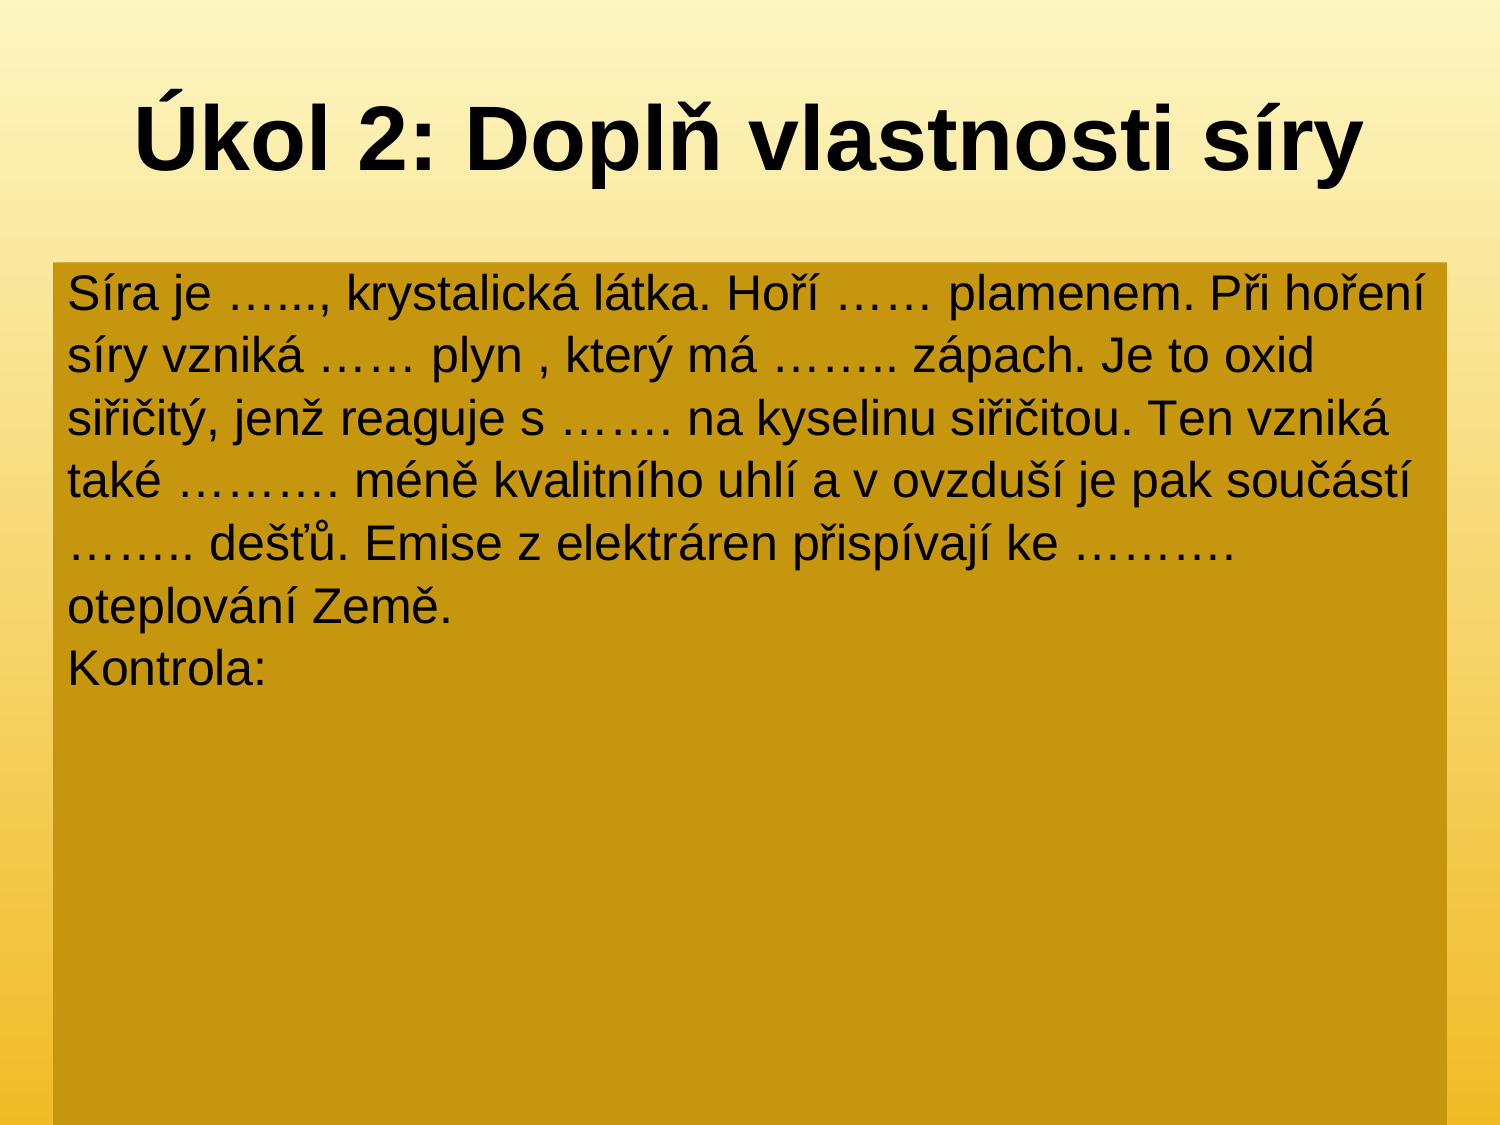

# Úkol 2: Doplň vlastnosti síry
Síra je …..., krystalická látka. Hoří …… plamenem. Při hoření
síry vzniká …… plyn , který má …….. zápach. Je to oxid
siřičitý, jenž reaguje s ……. na kyselinu siřičitou. Ten vzniká
také ………. méně kvalitního uhlí a v ovzduší je pak součástí
…….. dešťů. Emise z elektráren přispívají ke ……….
oteplování Země.
Kontrola:
Síra je žlutá, krystalická látka. Hoří modrým plamenem. Při
hoření síry vzniká bílý plyn, který má štiplavý zápach. Je to
oxid siřičitý, jenž reaguje s vodou na kyselinu siřičitou. Vzniká
také spalováním méně kvalitního uhlí a v ovzduší je pak
součást kyselých dešťů. Emise z elektráren přispívají
ke globálnímu oteplování Země.